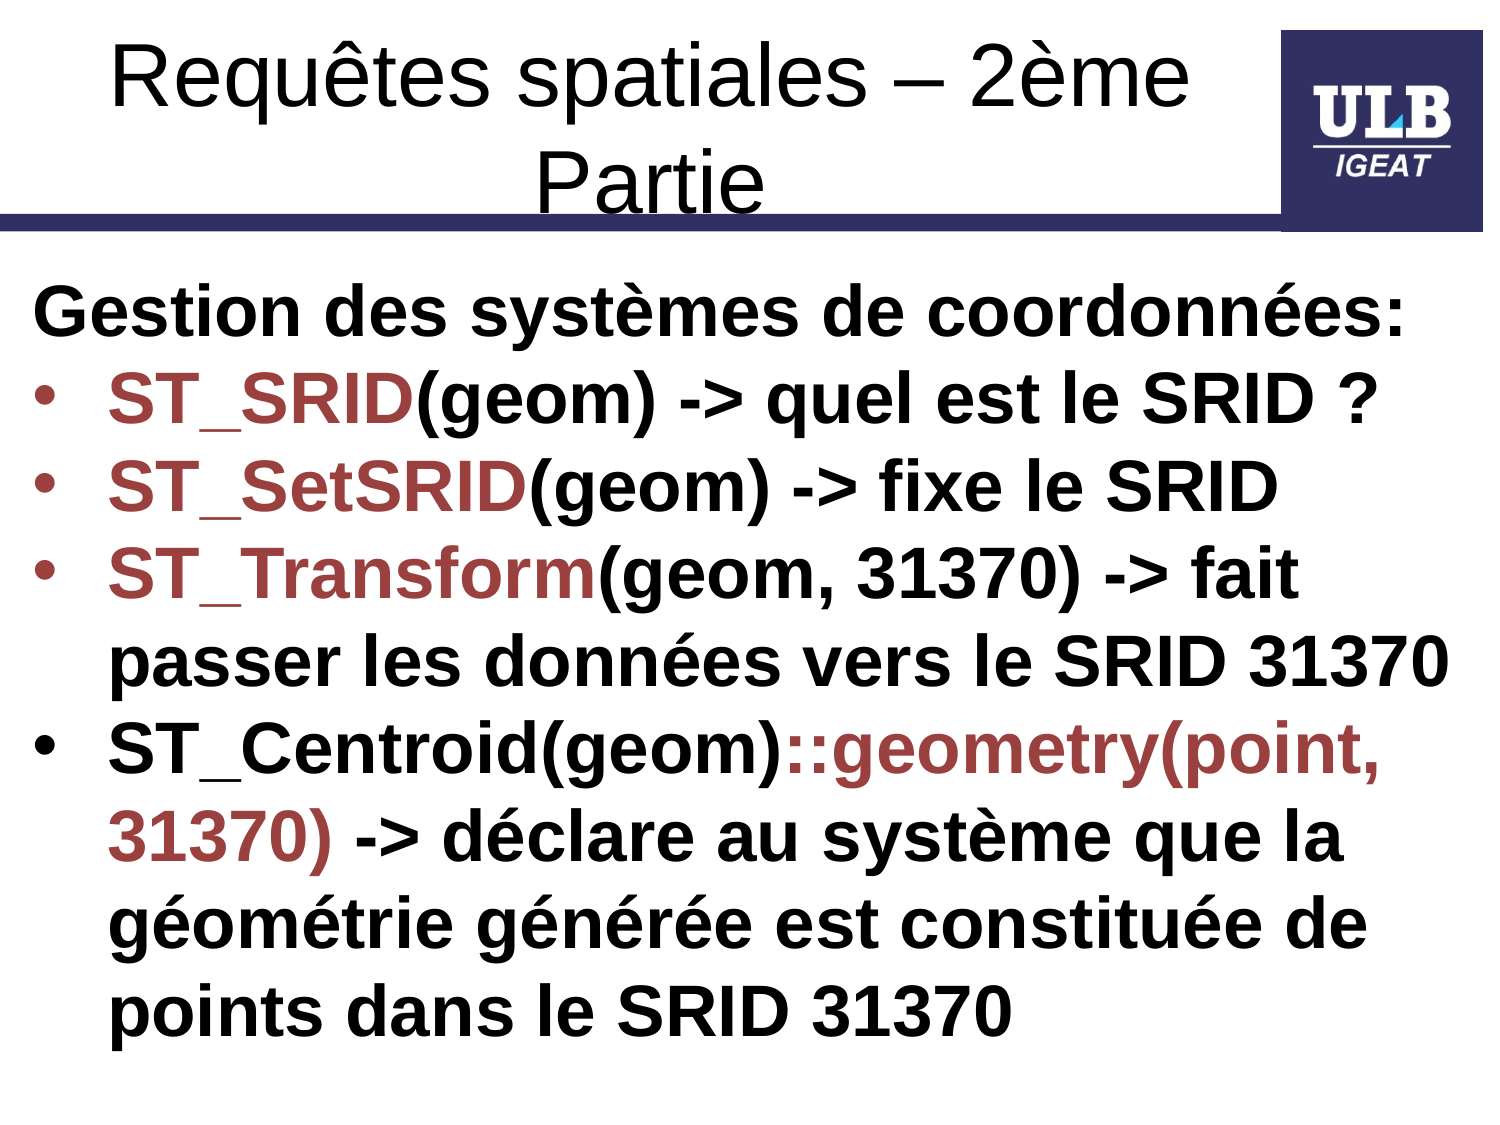

# Requêtes spatiales – 2ème Partie
Gestion des systèmes de coordonnées:
ST_SRID(geom) -> quel est le SRID ?
ST_SetSRID(geom) -> fixe le SRID
ST_Transform(geom, 31370) -> fait passer les données vers le SRID 31370
ST_Centroid(geom)::geometry(point, 31370) -> déclare au système que la géométrie générée est constituée de points dans le SRID 31370